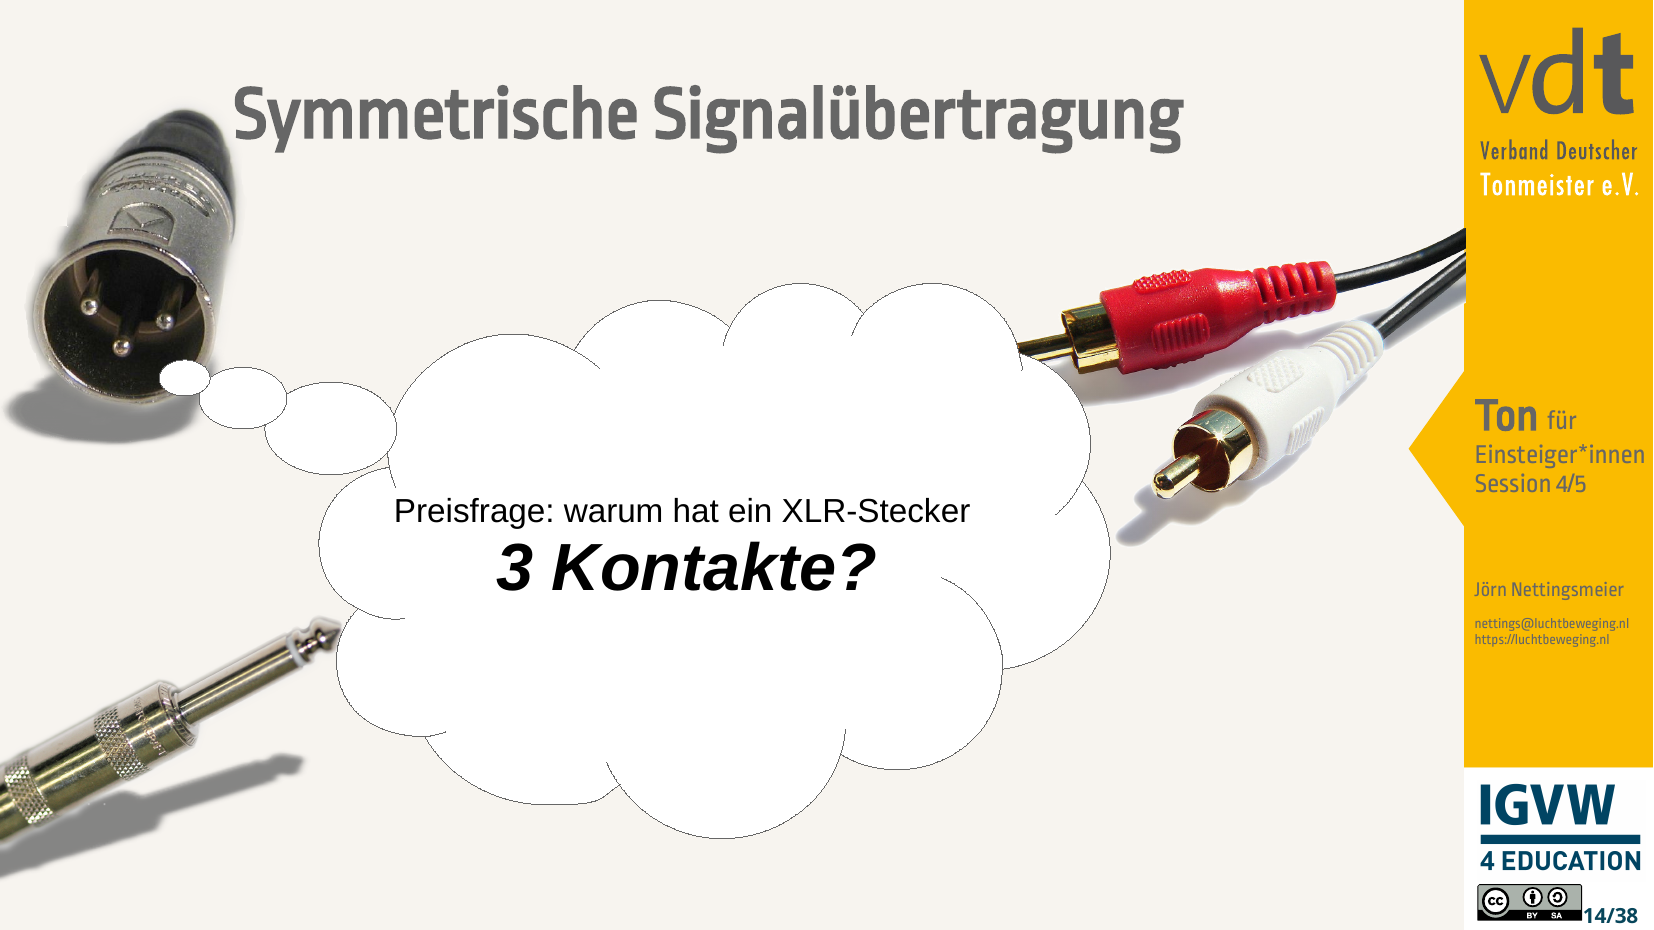

# Symmetrische Signalübertragung
Preisfrage: warum hat ein XLR-Stecker
3 Kontakte?